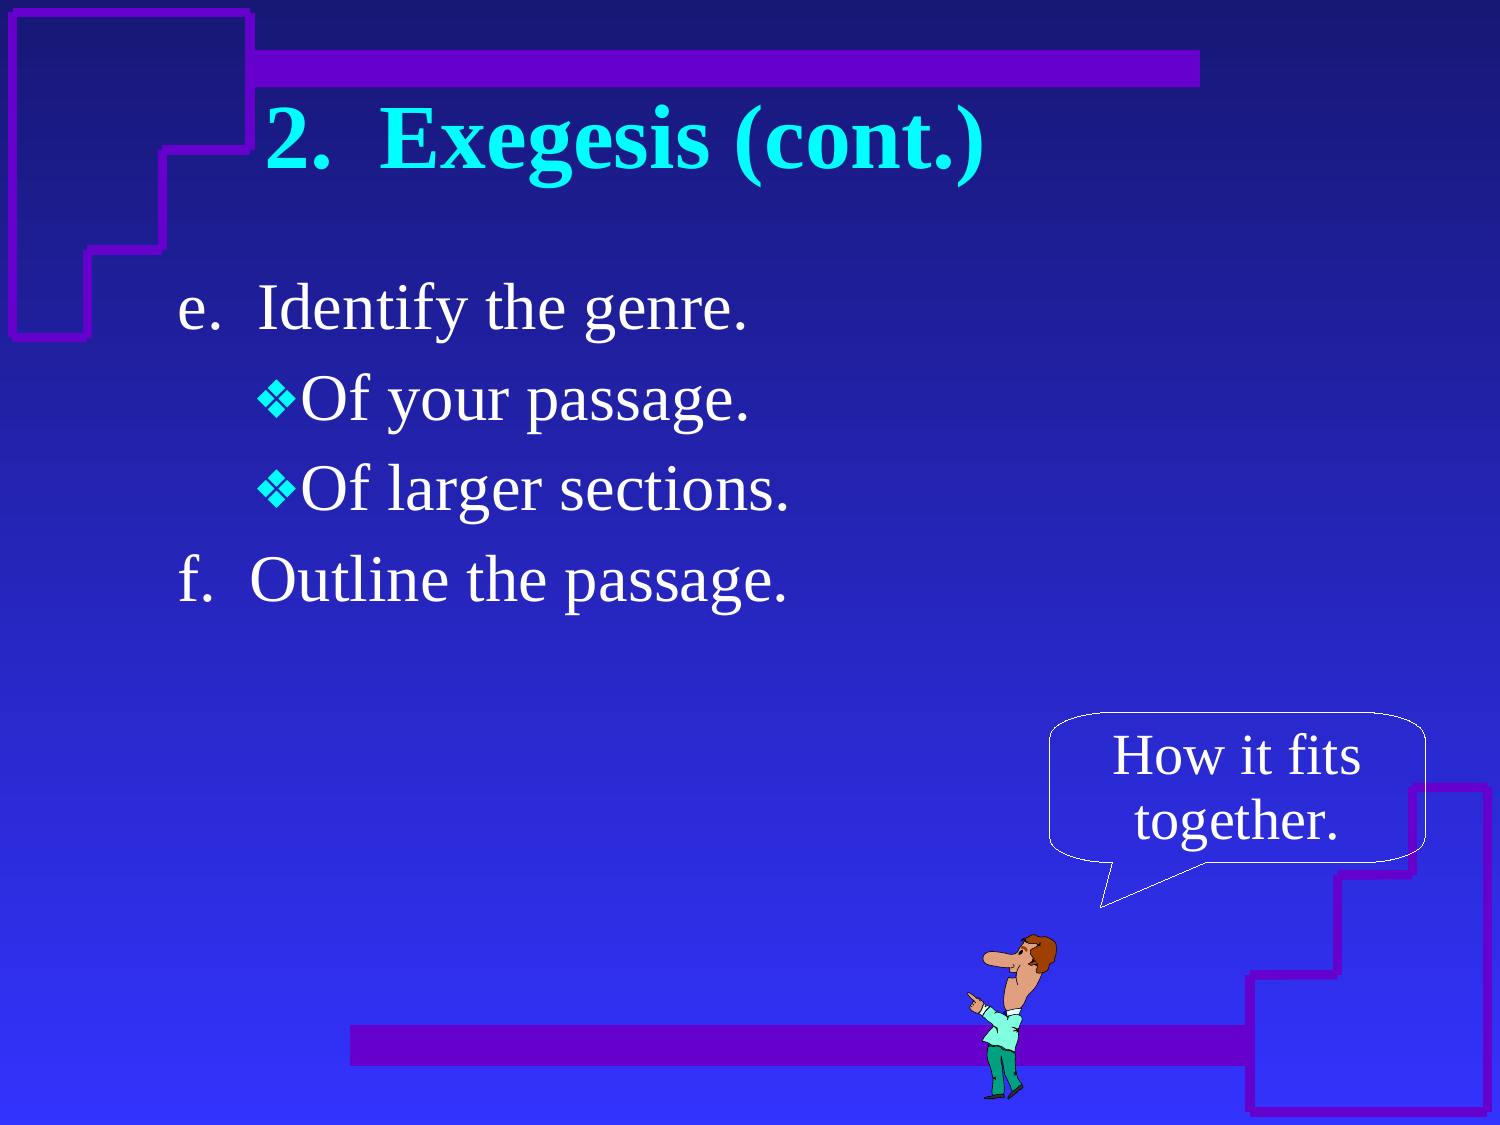

# 2. Exegesis (cont.)
e. Identify the genre.
Of your passage.
Of larger sections.
f. Outline the passage.
How it fits
together.